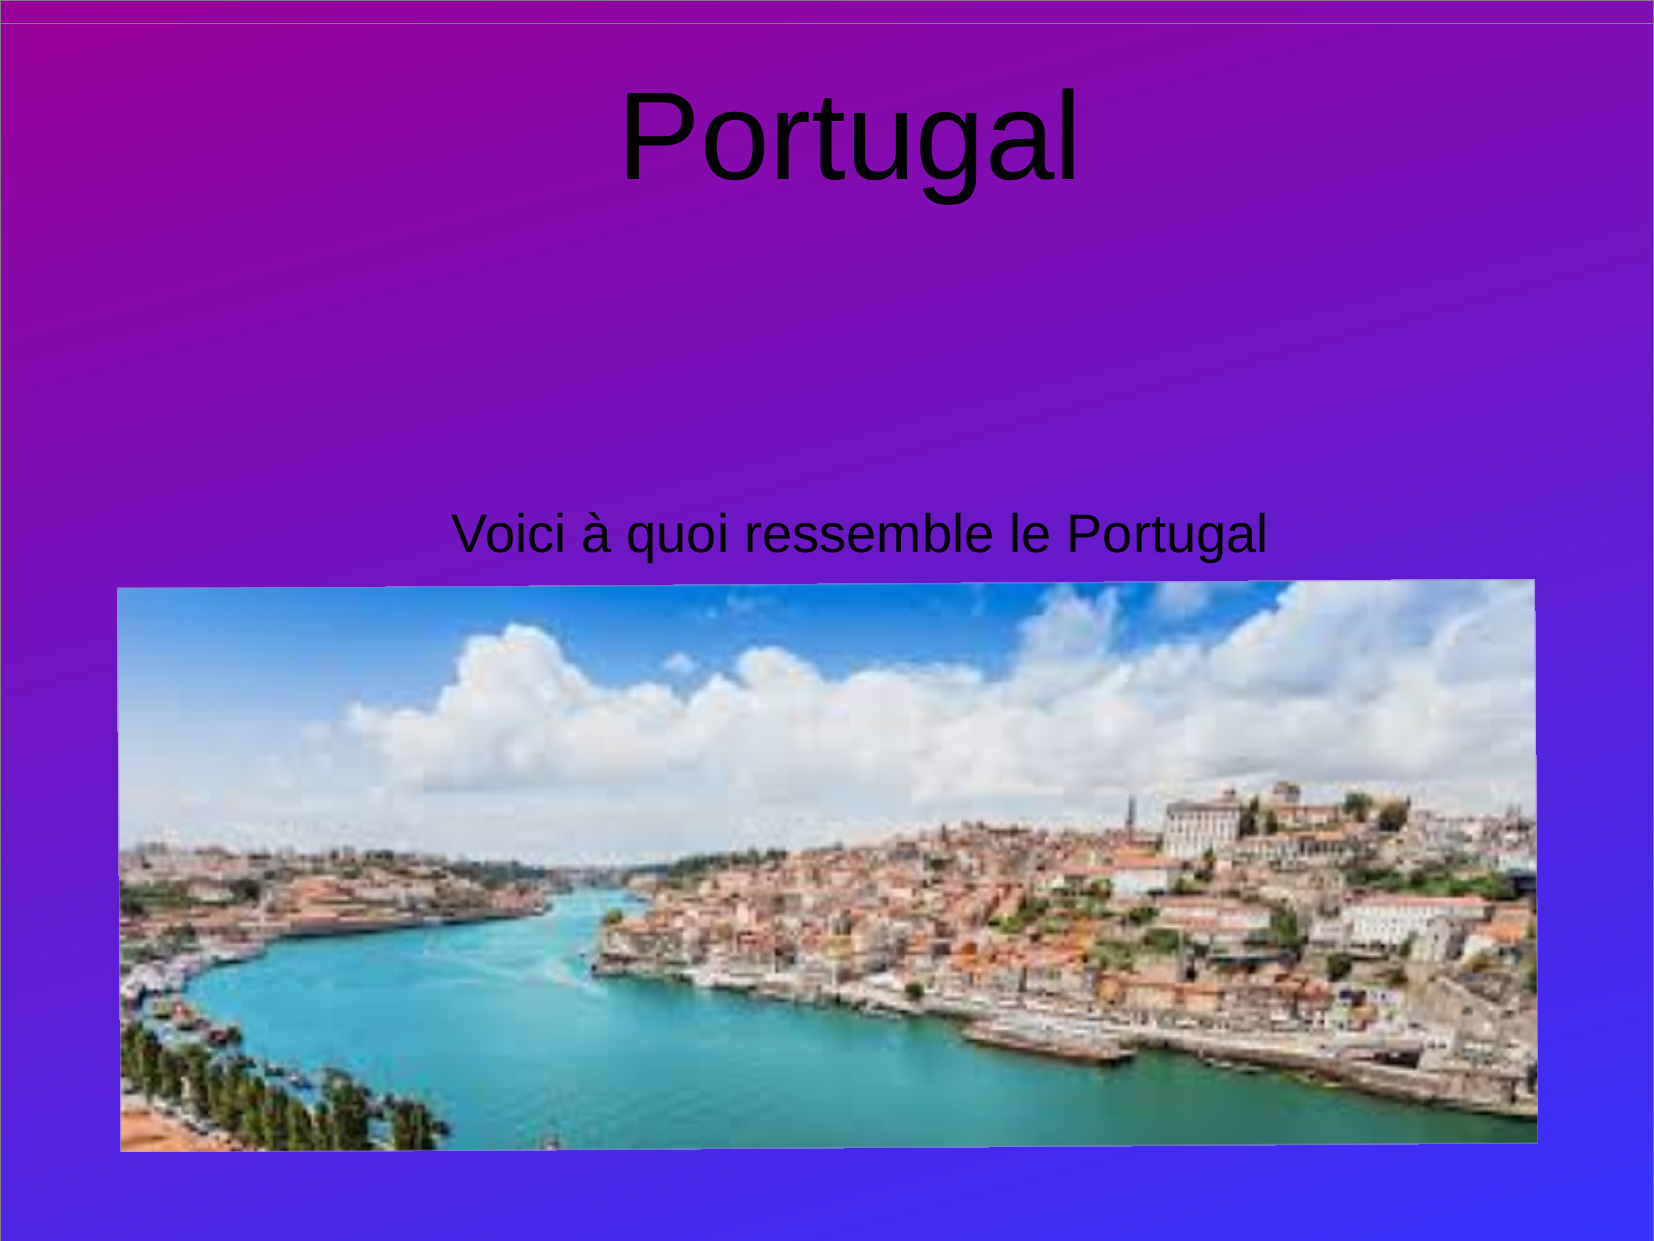

Portugal
Voici à quoi ressemble le Portugal